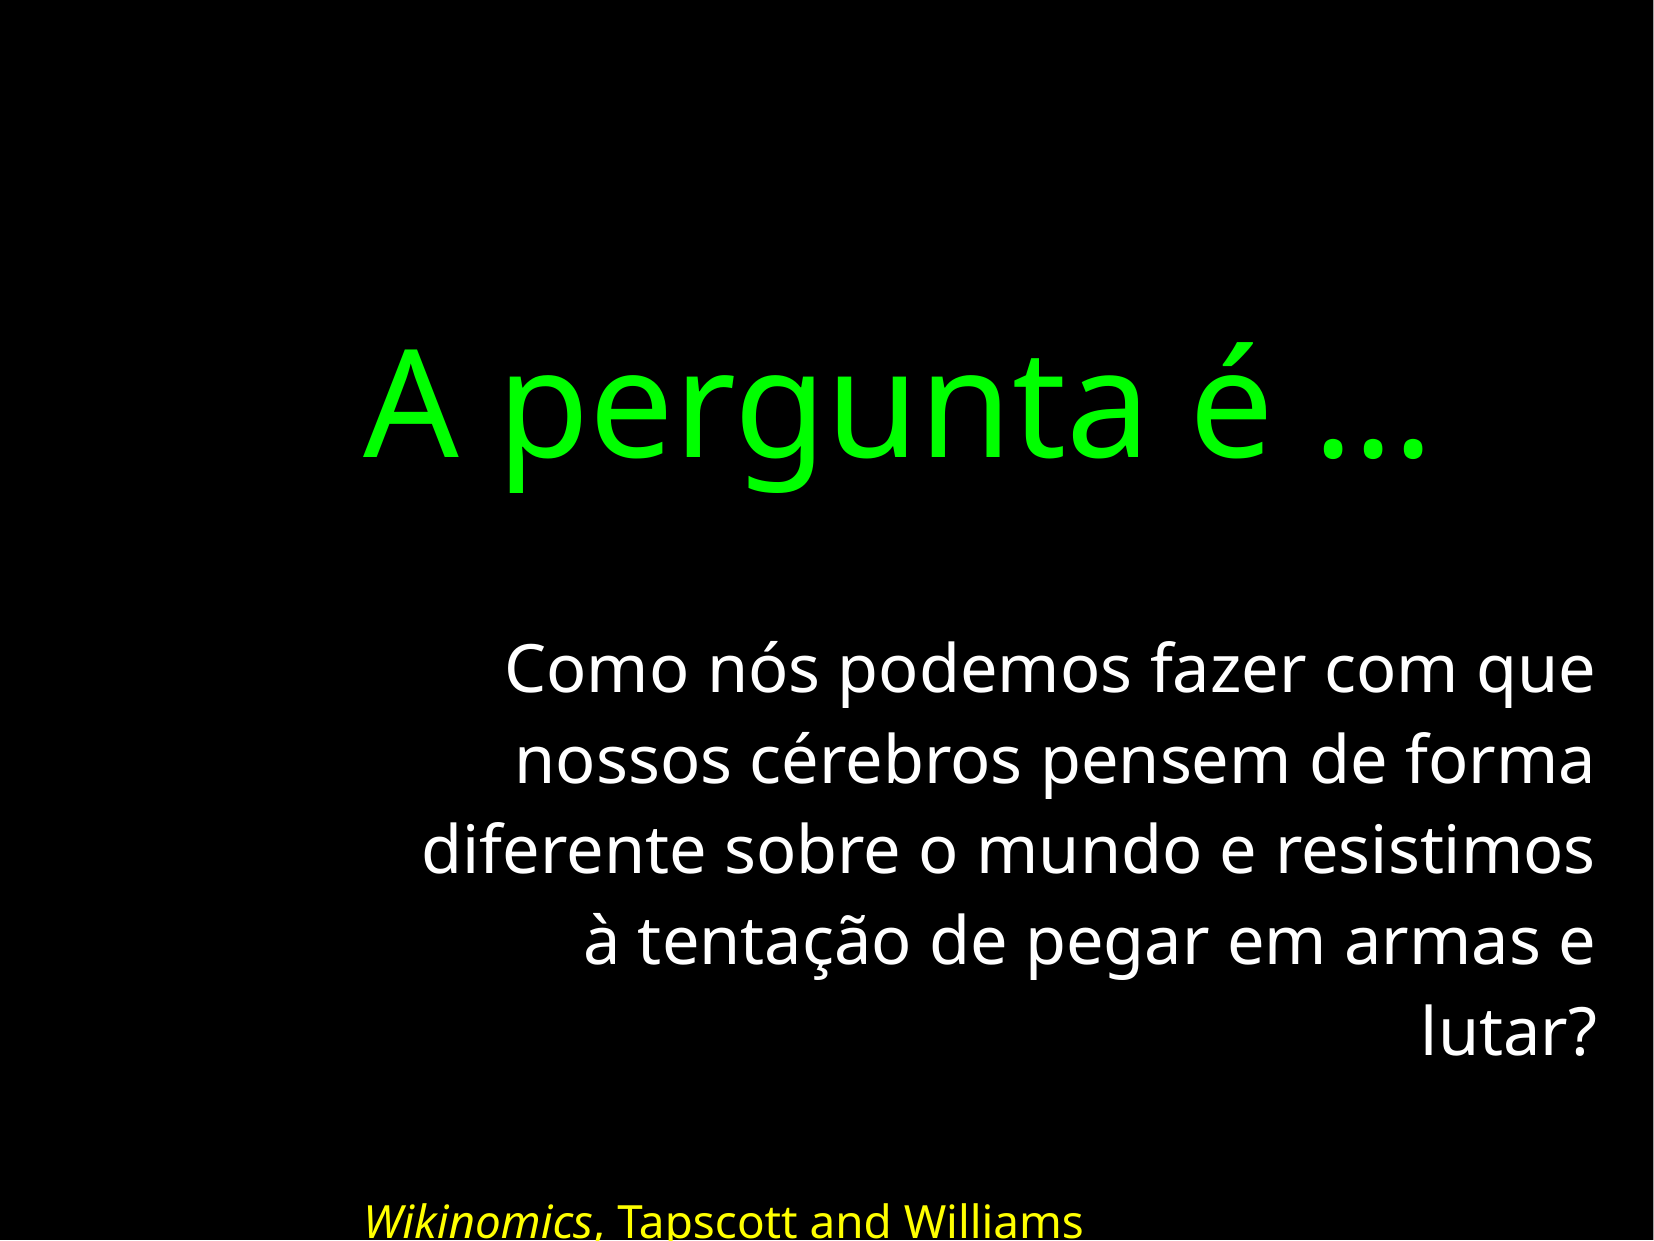

# A pergunta é ...
Como nós podemos fazer com que nossos cérebros pensem de forma diferente sobre o mundo e resistimos à tentação de pegar em armas e lutar?
Wikinomics, Tapscott and Williams